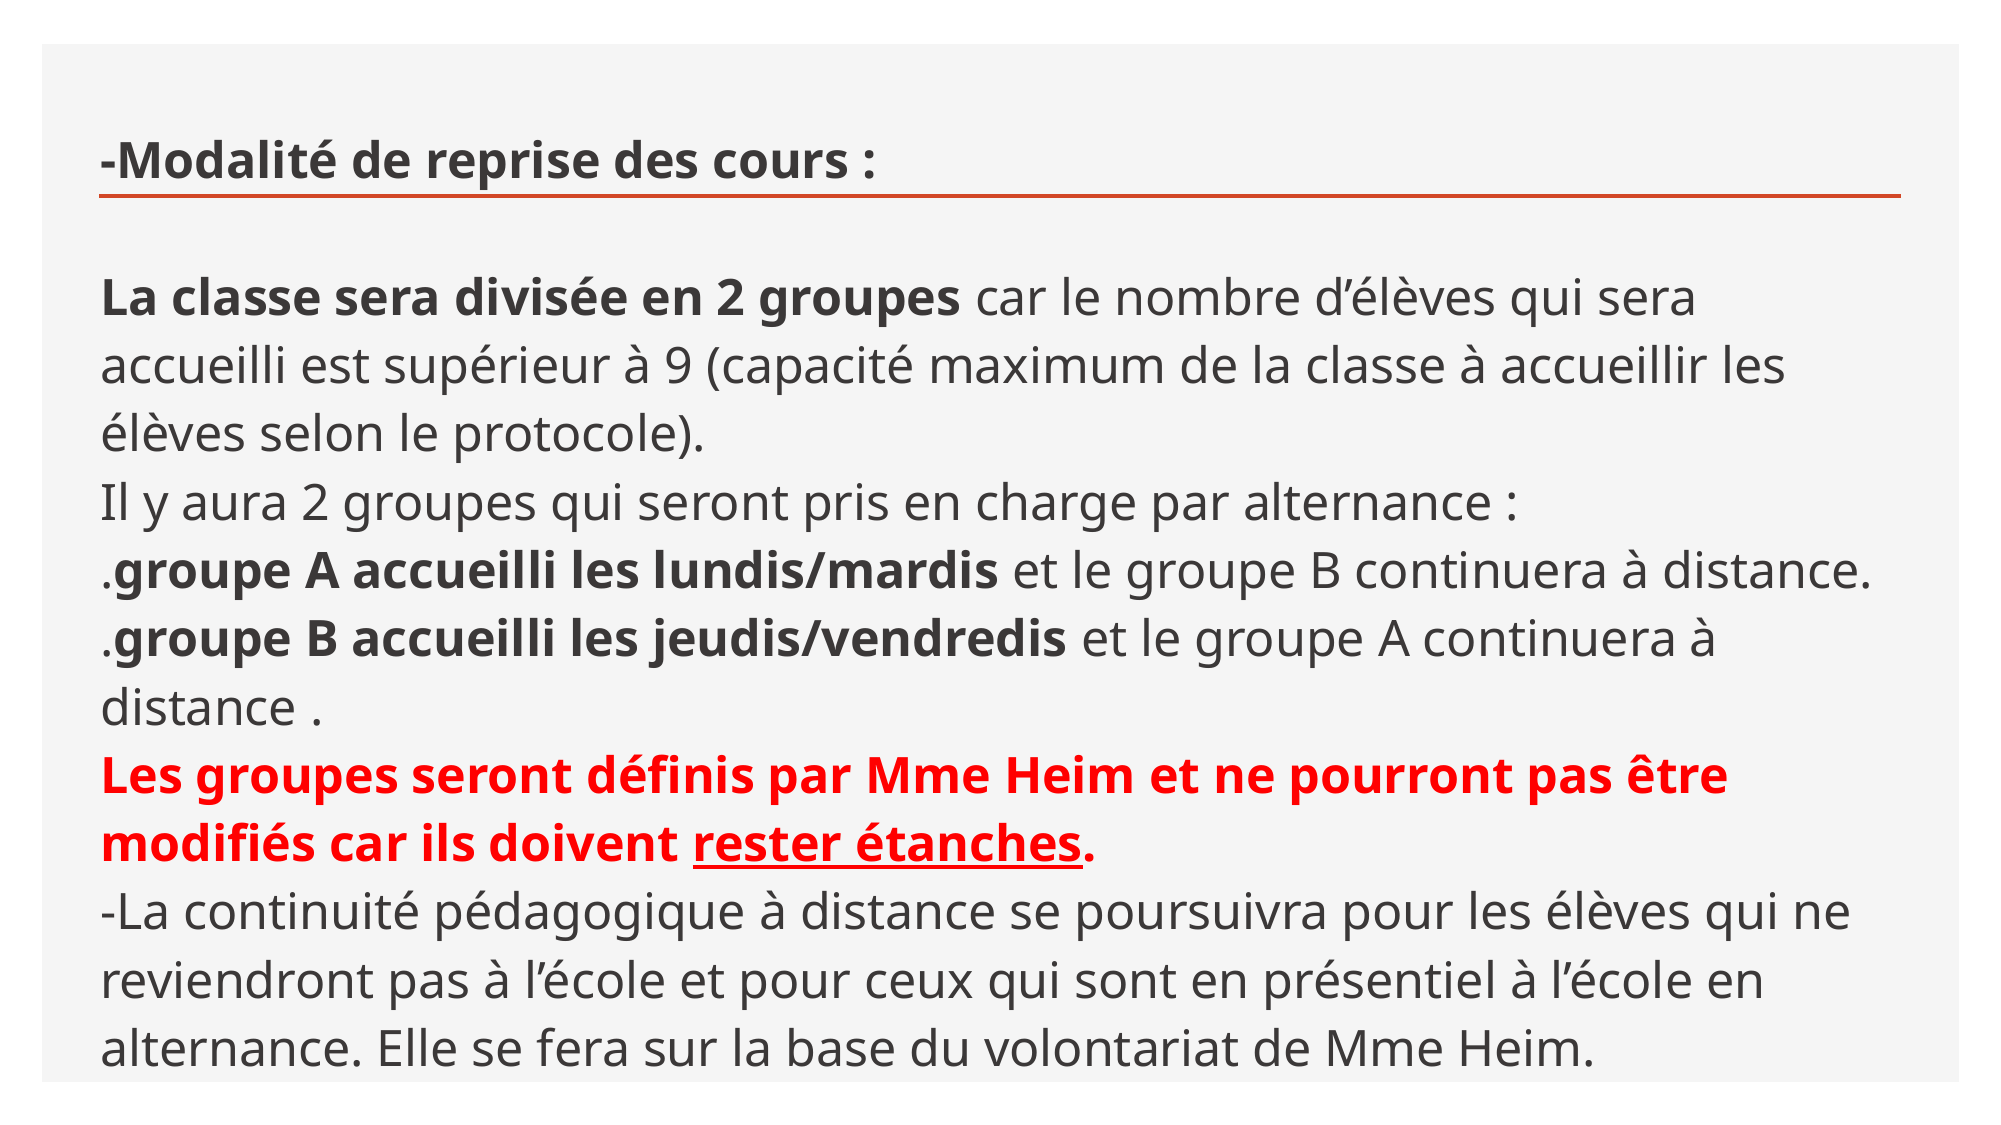

# -Modalité de reprise des cours : La classe sera divisée en 2 groupes car le nombre d’élèves qui sera accueilli est supérieur à 9 (capacité maximum de la classe à accueillir les élèves selon le protocole). Il y aura 2 groupes qui seront pris en charge par alternance : .groupe A accueilli les lundis/mardis et le groupe B continuera à distance. .groupe B accueilli les jeudis/vendredis et le groupe A continuera à distance . Les groupes seront définis par Mme Heim et ne pourront pas être modifiés car ils doivent rester étanches. -La continuité pédagogique à distance se poursuivra pour les élèves qui ne reviendront pas à l’école et pour ceux qui sont en présentiel à l’école en alternance. Elle se fera sur la base du volontariat de Mme Heim.